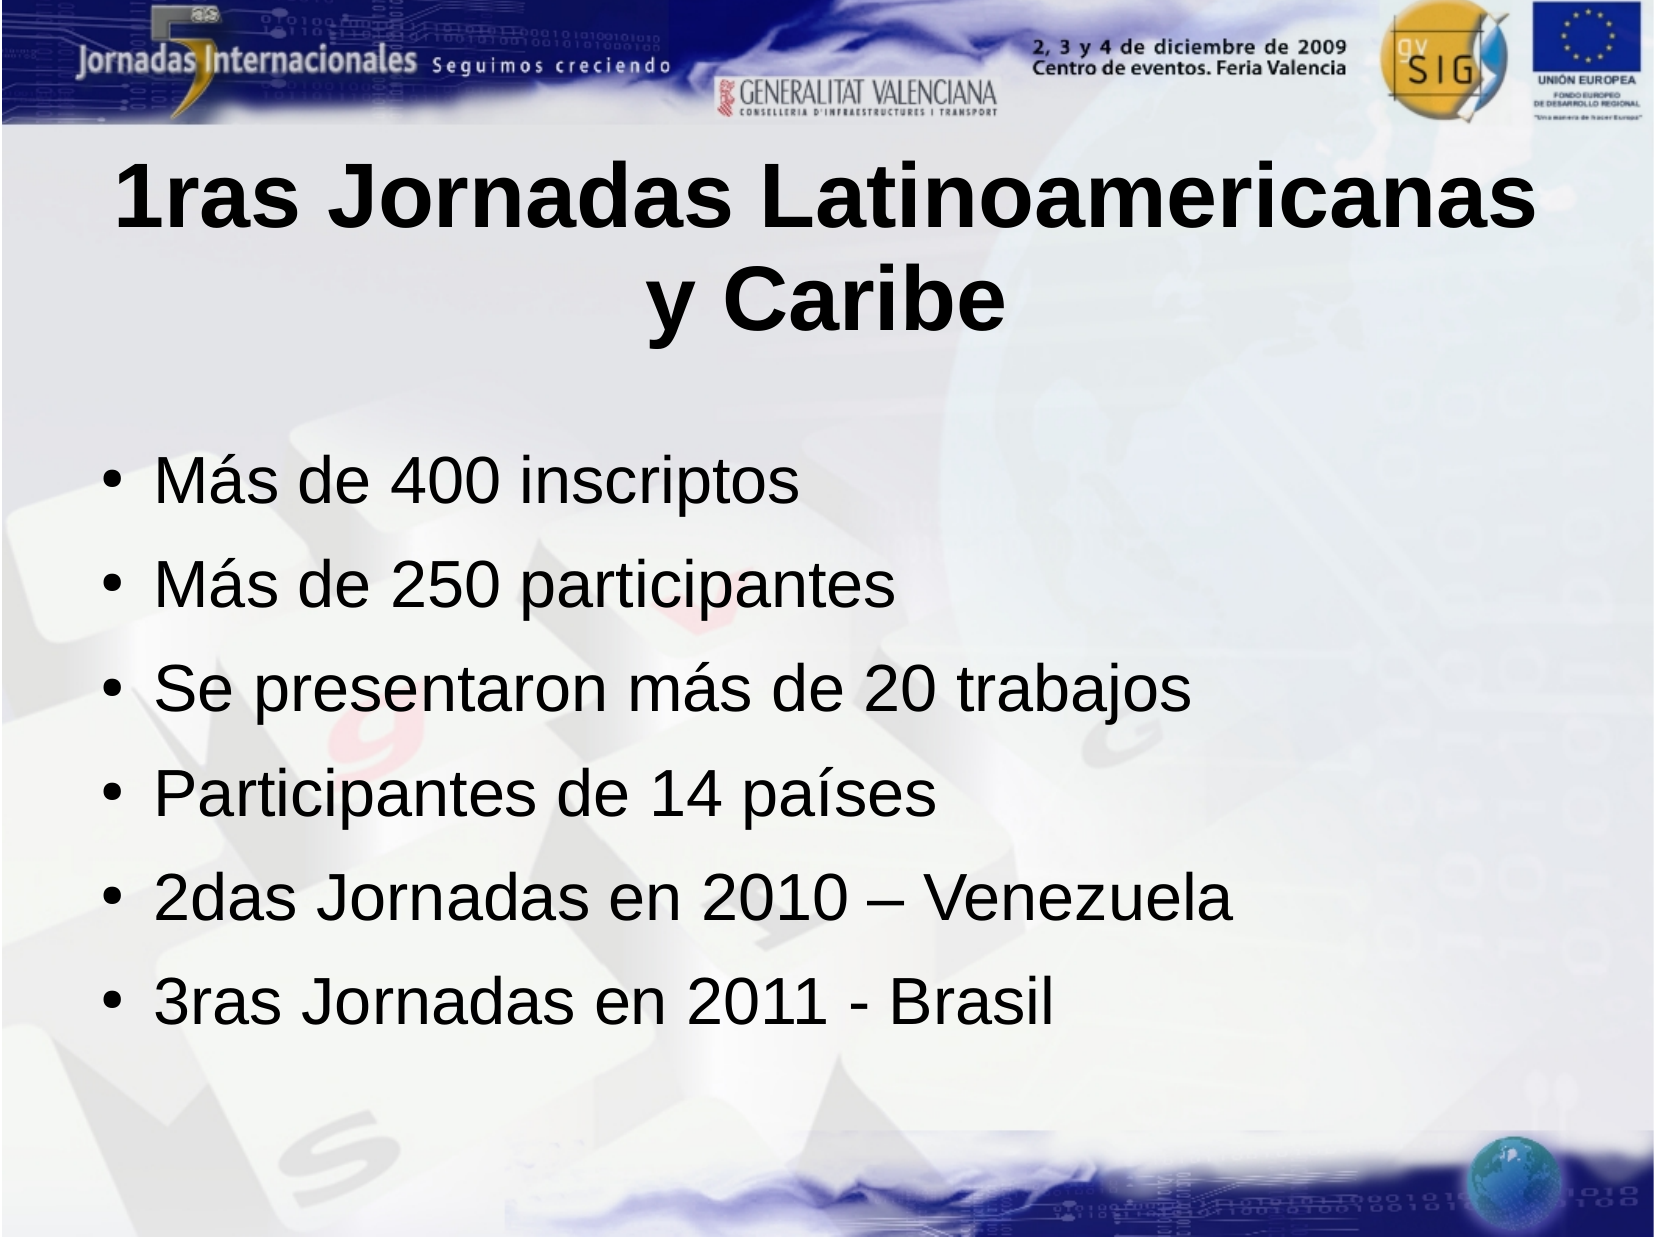

# 1ras Jornadas Latinoamericanas y Caribe
Más de 400 inscriptos
Más de 250 participantes
Se presentaron más de 20 trabajos
Participantes de 14 países
2das Jornadas en 2010 – Venezuela
3ras Jornadas en 2011 - Brasil